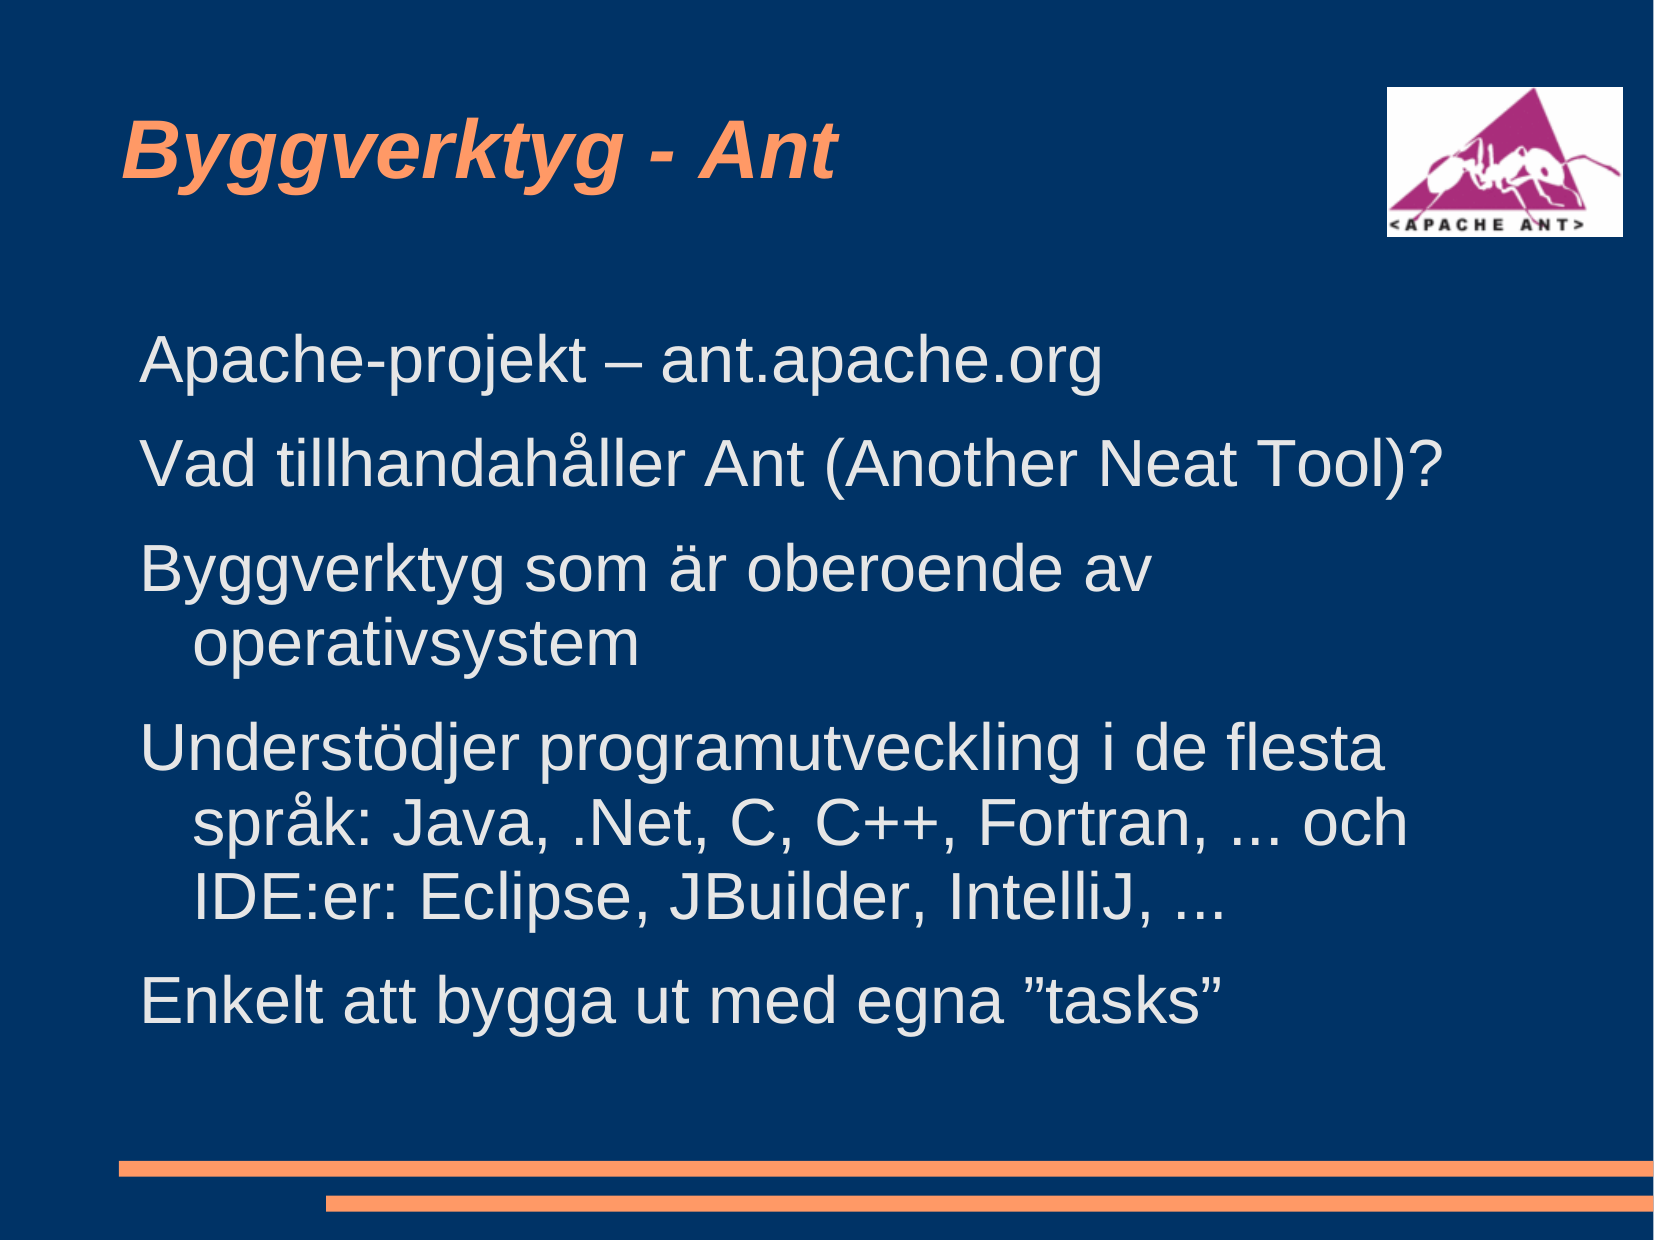

# Byggverktyg - Ant
Apache-projekt – ant.apache.org
Vad tillhandahåller Ant (Another Neat Tool)?
Byggverktyg som är oberoende av operativsystem
Understödjer programutveckling i de flesta språk: Java, .Net, C, C++, Fortran, ... och IDE:er: Eclipse, JBuilder, IntelliJ, ...
Enkelt att bygga ut med egna ”tasks”